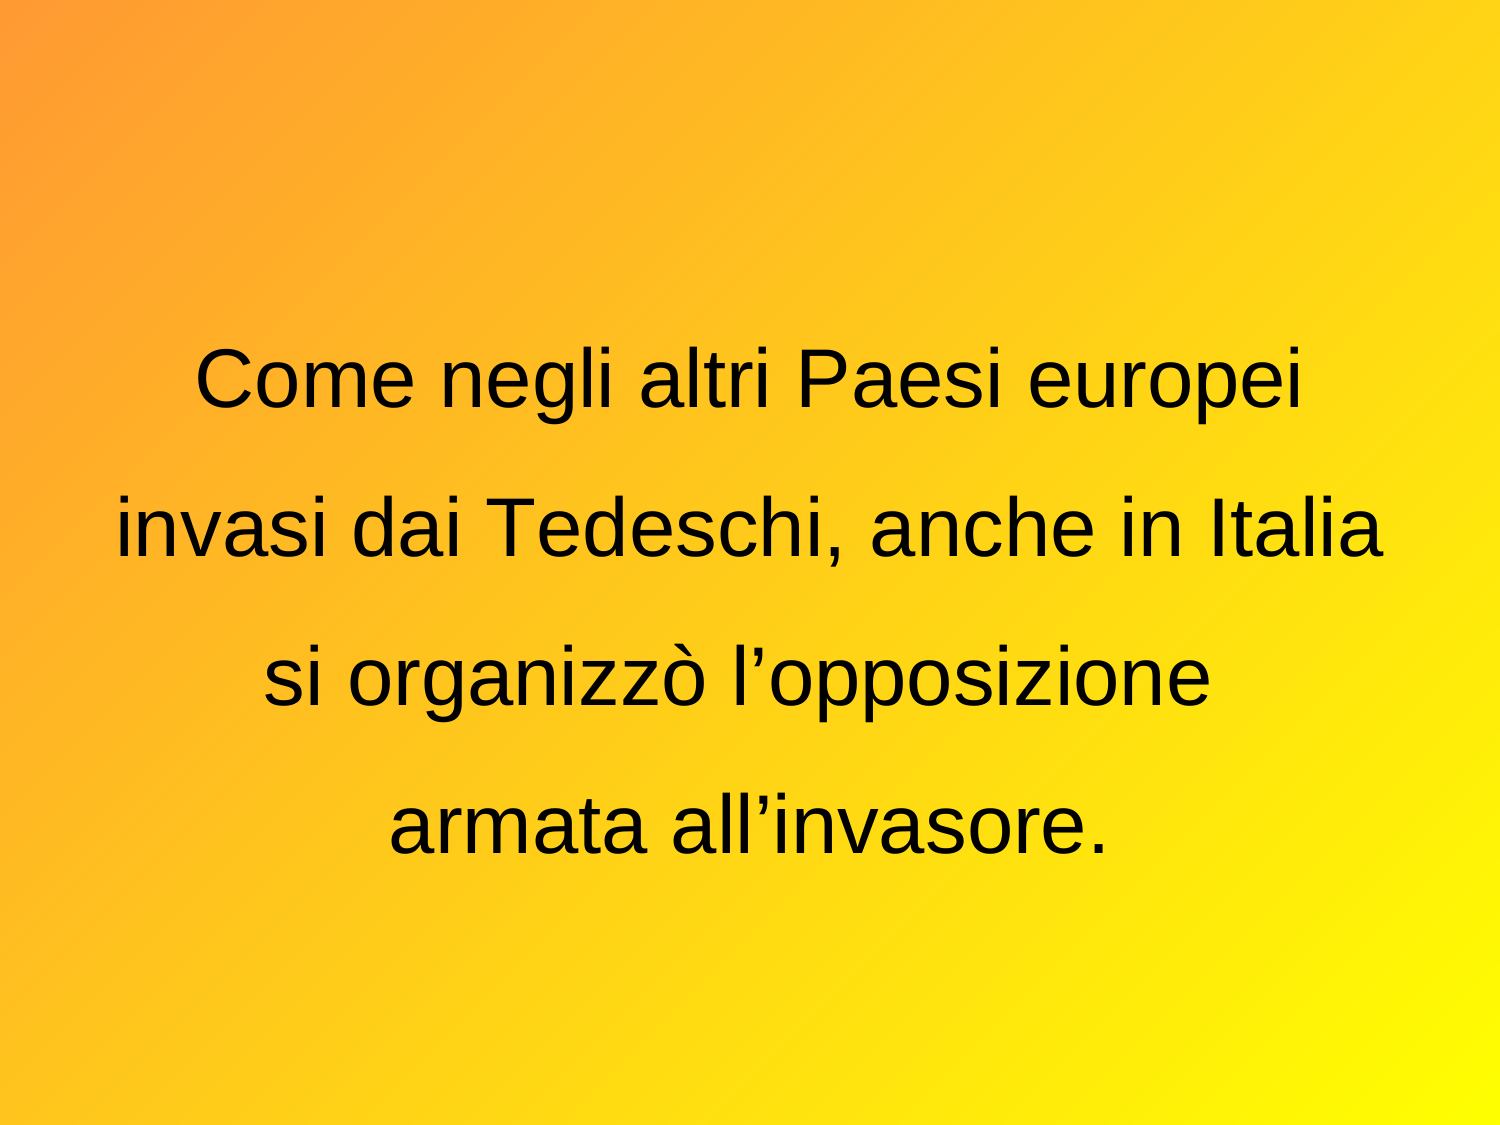

# Come negli altri Paesi europei invasi dai Tedeschi, anche in Italia si organizzò l’opposizione armata all’invasore.